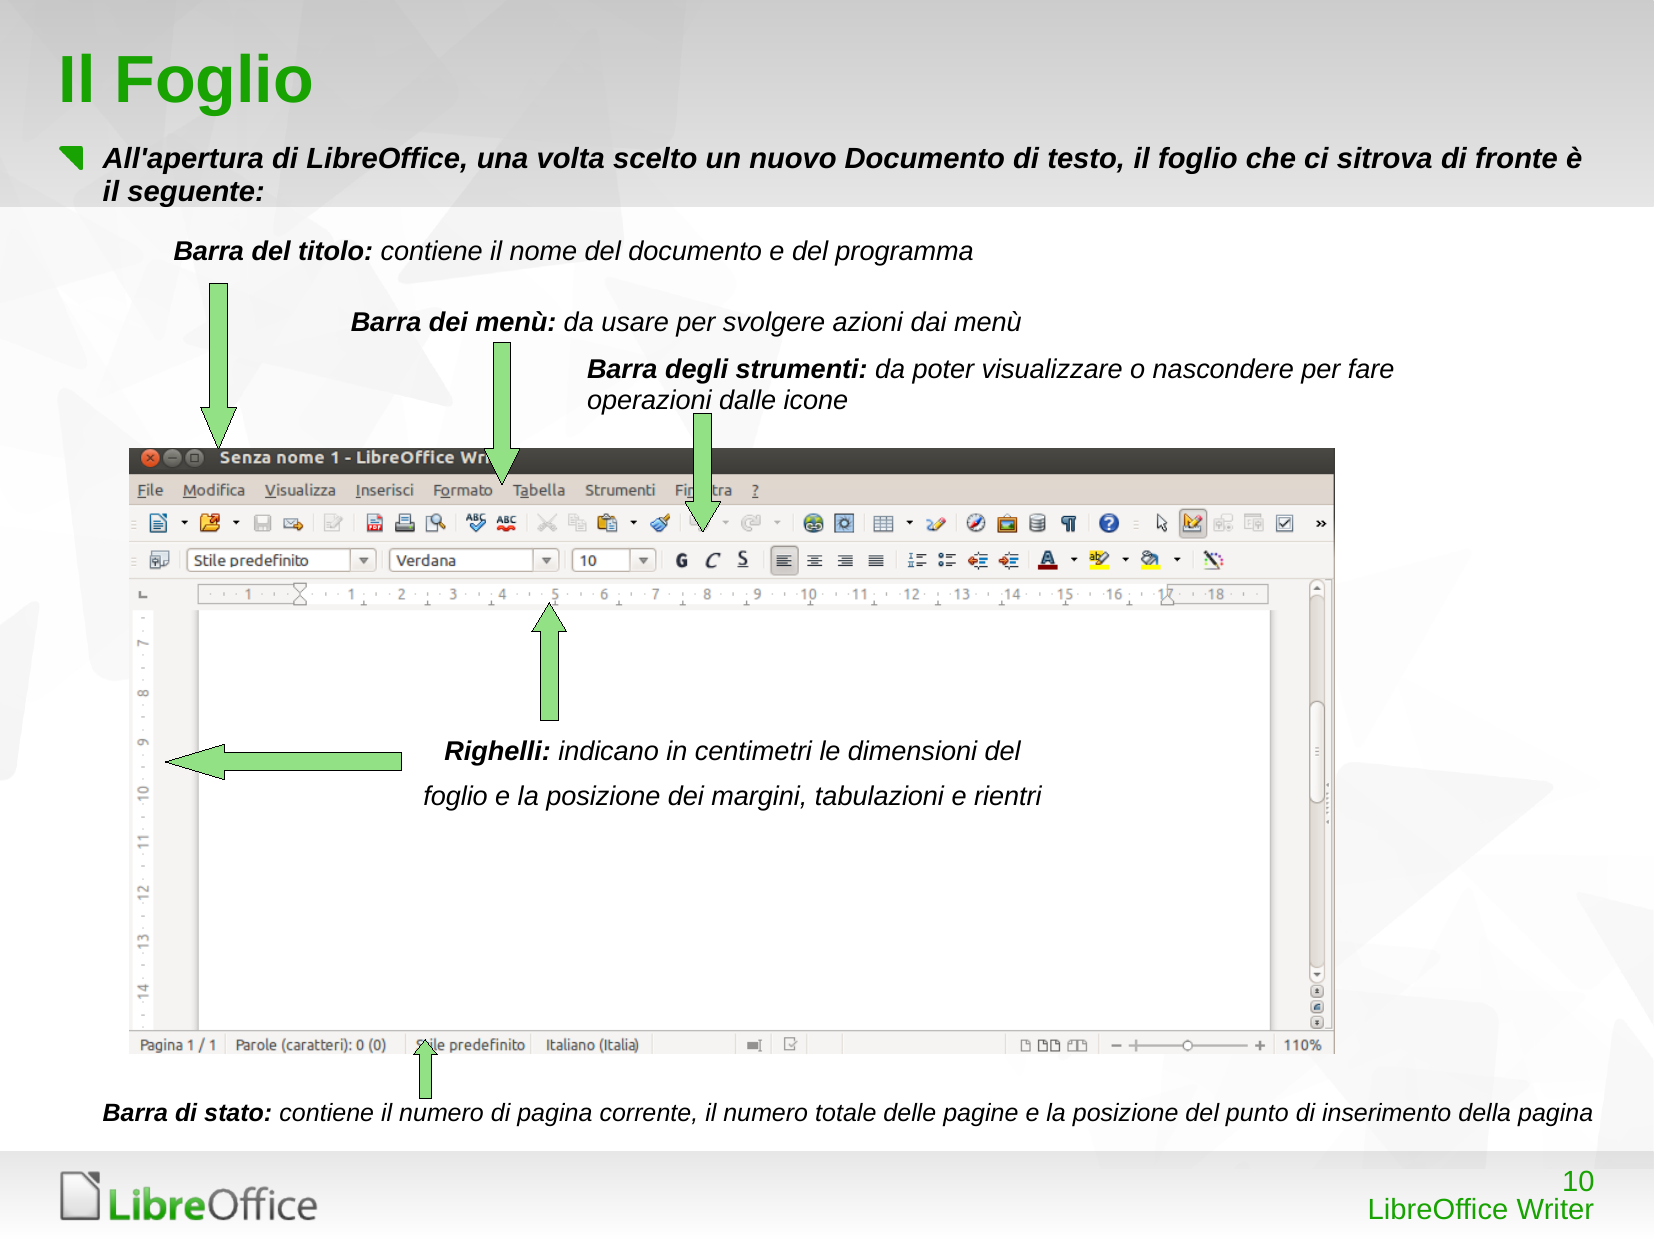

# Il Foglio
All'apertura di LibreOffice, una volta scelto un nuovo Documento di testo, il foglio che ci sitrova di fronte è il seguente:
Barra del titolo: contiene il nome del documento e del programma
Barra dei menù: da usare per svolgere azioni dai menù
Barra degli strumenti: da poter visualizzare o nascondere per fare operazioni dalle icone
Righelli: indicano in centimetri le dimensioni del
foglio e la posizione dei margini, tabulazioni e rientri
Barra di stato: contiene il numero di pagina corrente, il numero totale delle pagine e la posizione del punto di inserimento della pagina
10
LibreOffice Writer